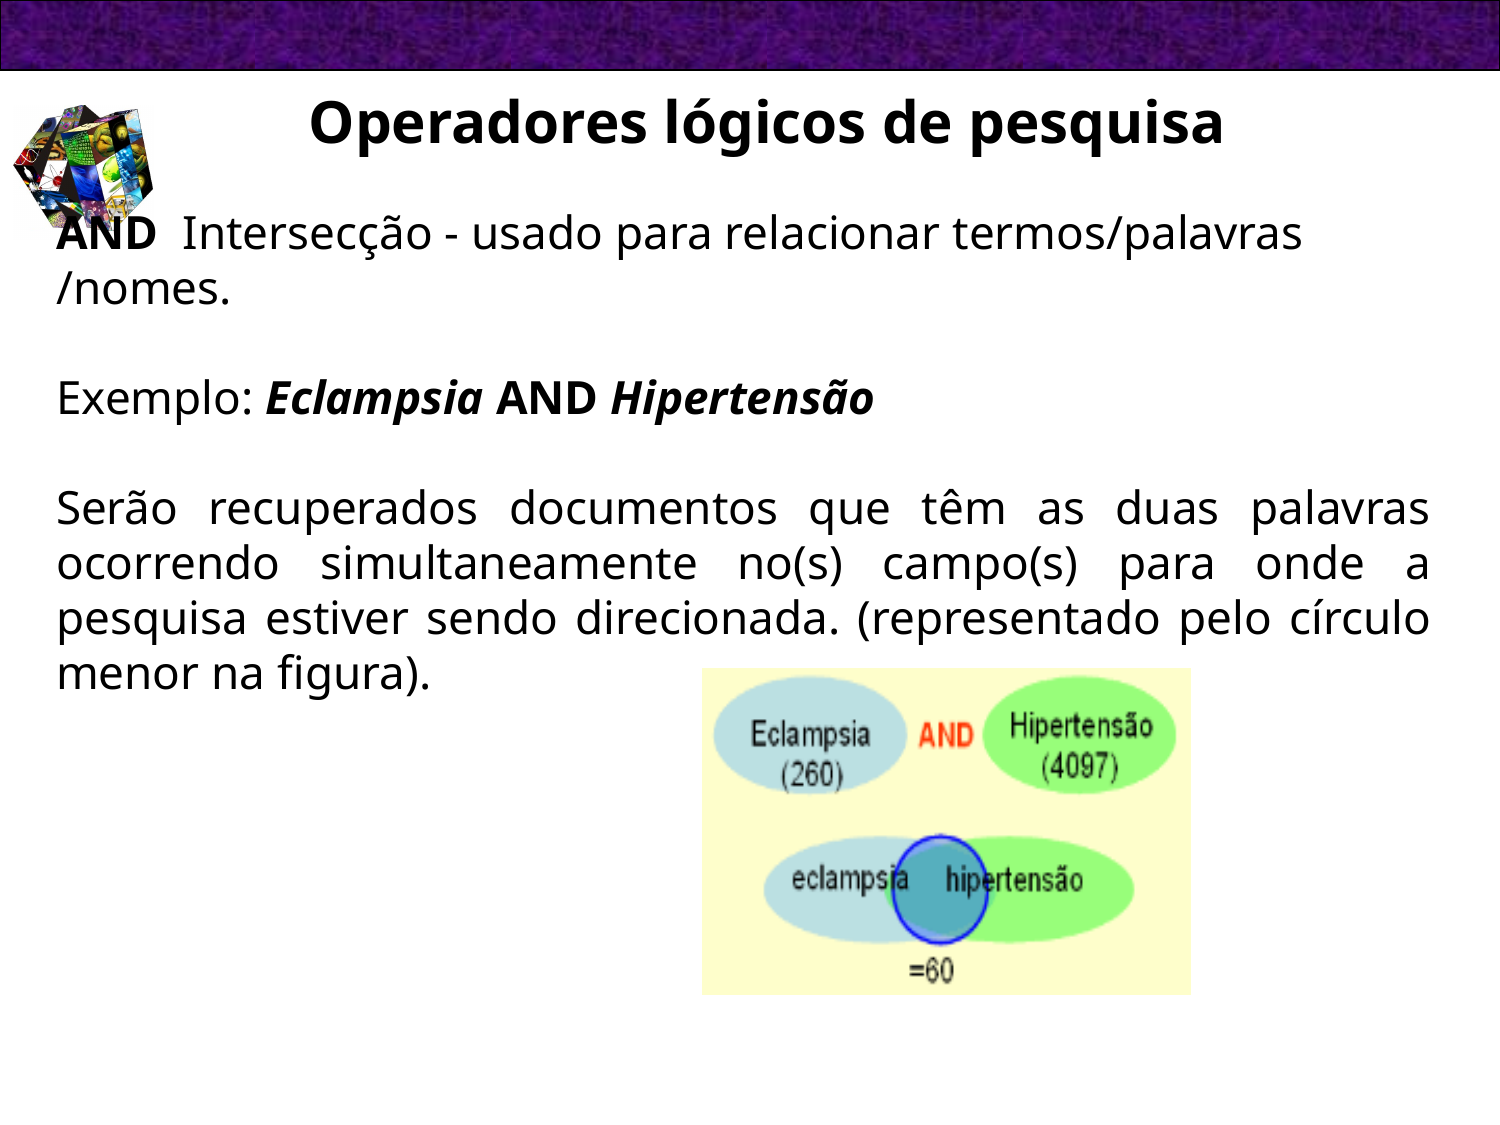

Operadores lógicos de pesquisa
AND Intersecção - usado para relacionar termos/palavras /nomes.
Exemplo: Eclampsia AND Hipertensão
Serão recuperados documentos que têm as duas palavras ocorrendo simultaneamente no(s) campo(s) para onde a pesquisa estiver sendo direcionada. (representado pelo círculo menor na figura).